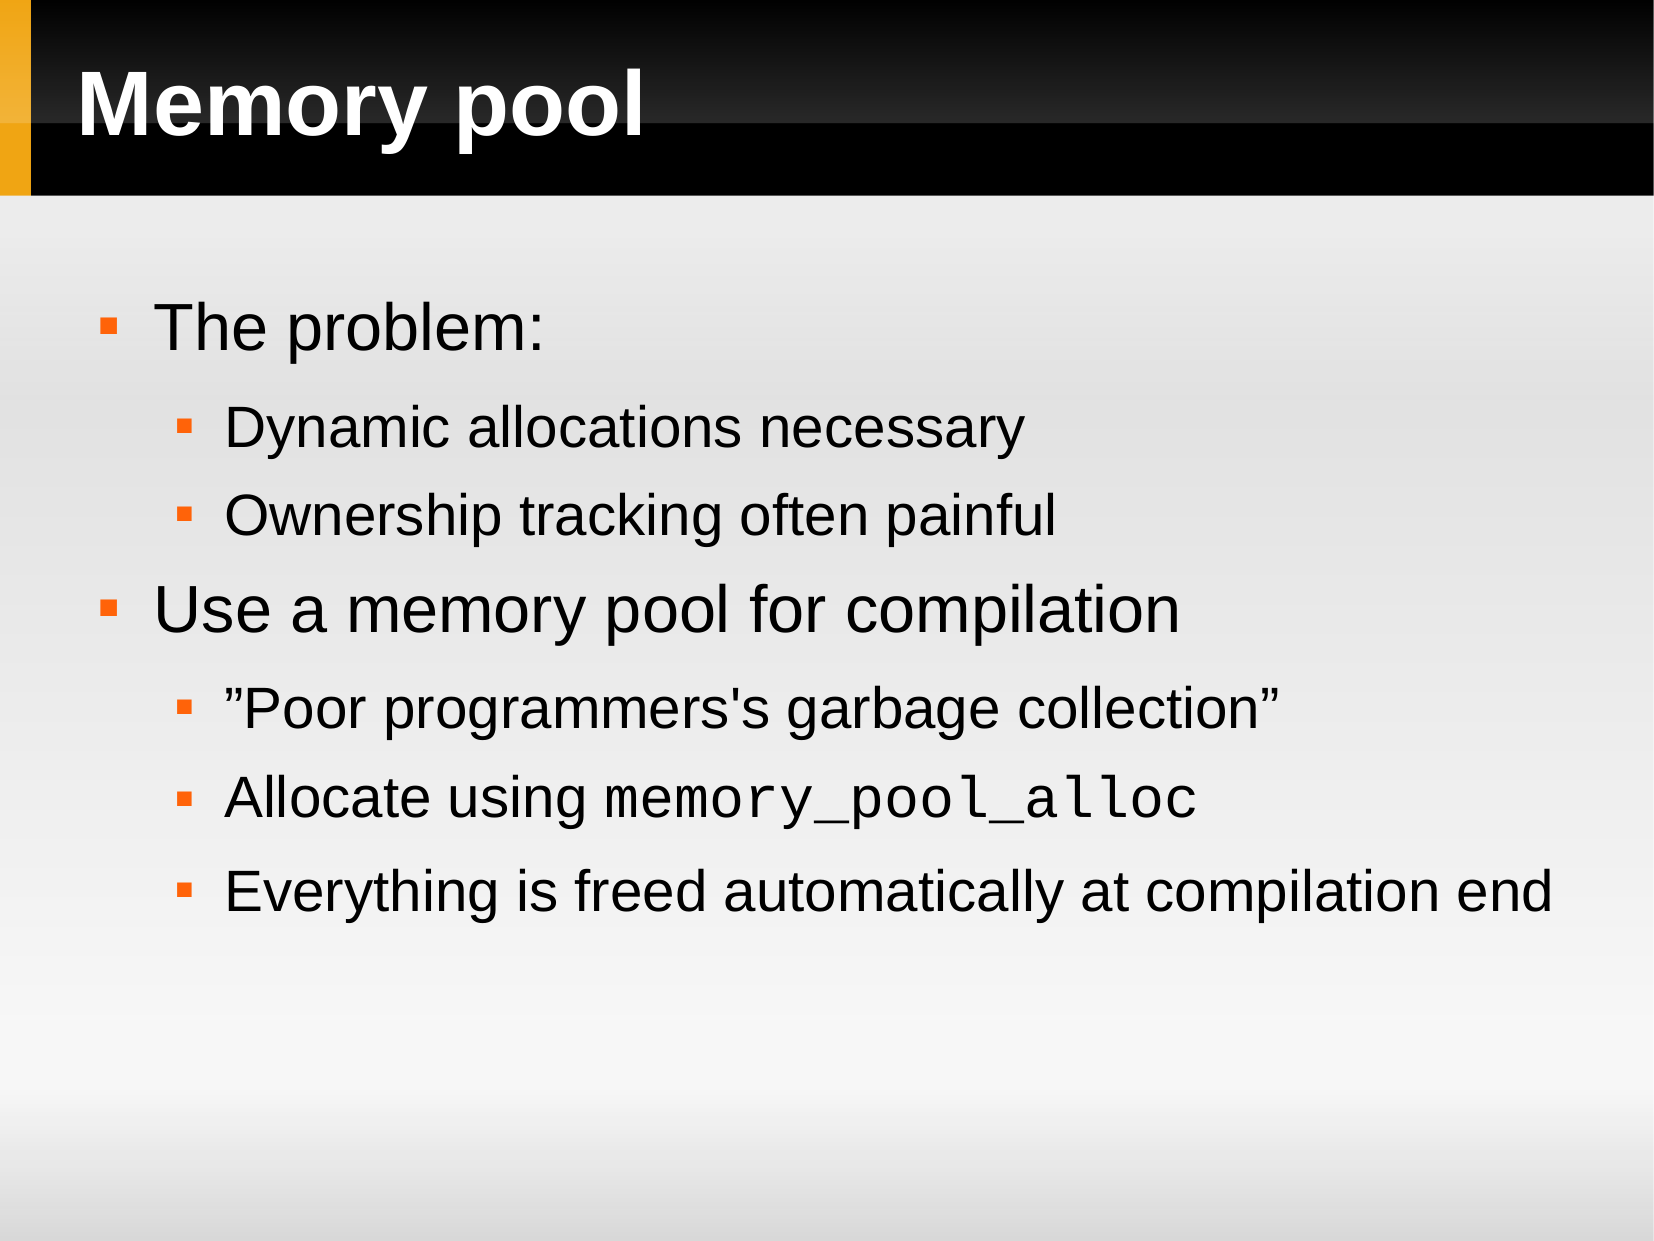

# Memory pool
The problem:
Dynamic allocations necessary
Ownership tracking often painful
Use a memory pool for compilation
”Poor programmers's garbage collection”
Allocate using memory_pool_alloc
Everything is freed automatically at compilation end